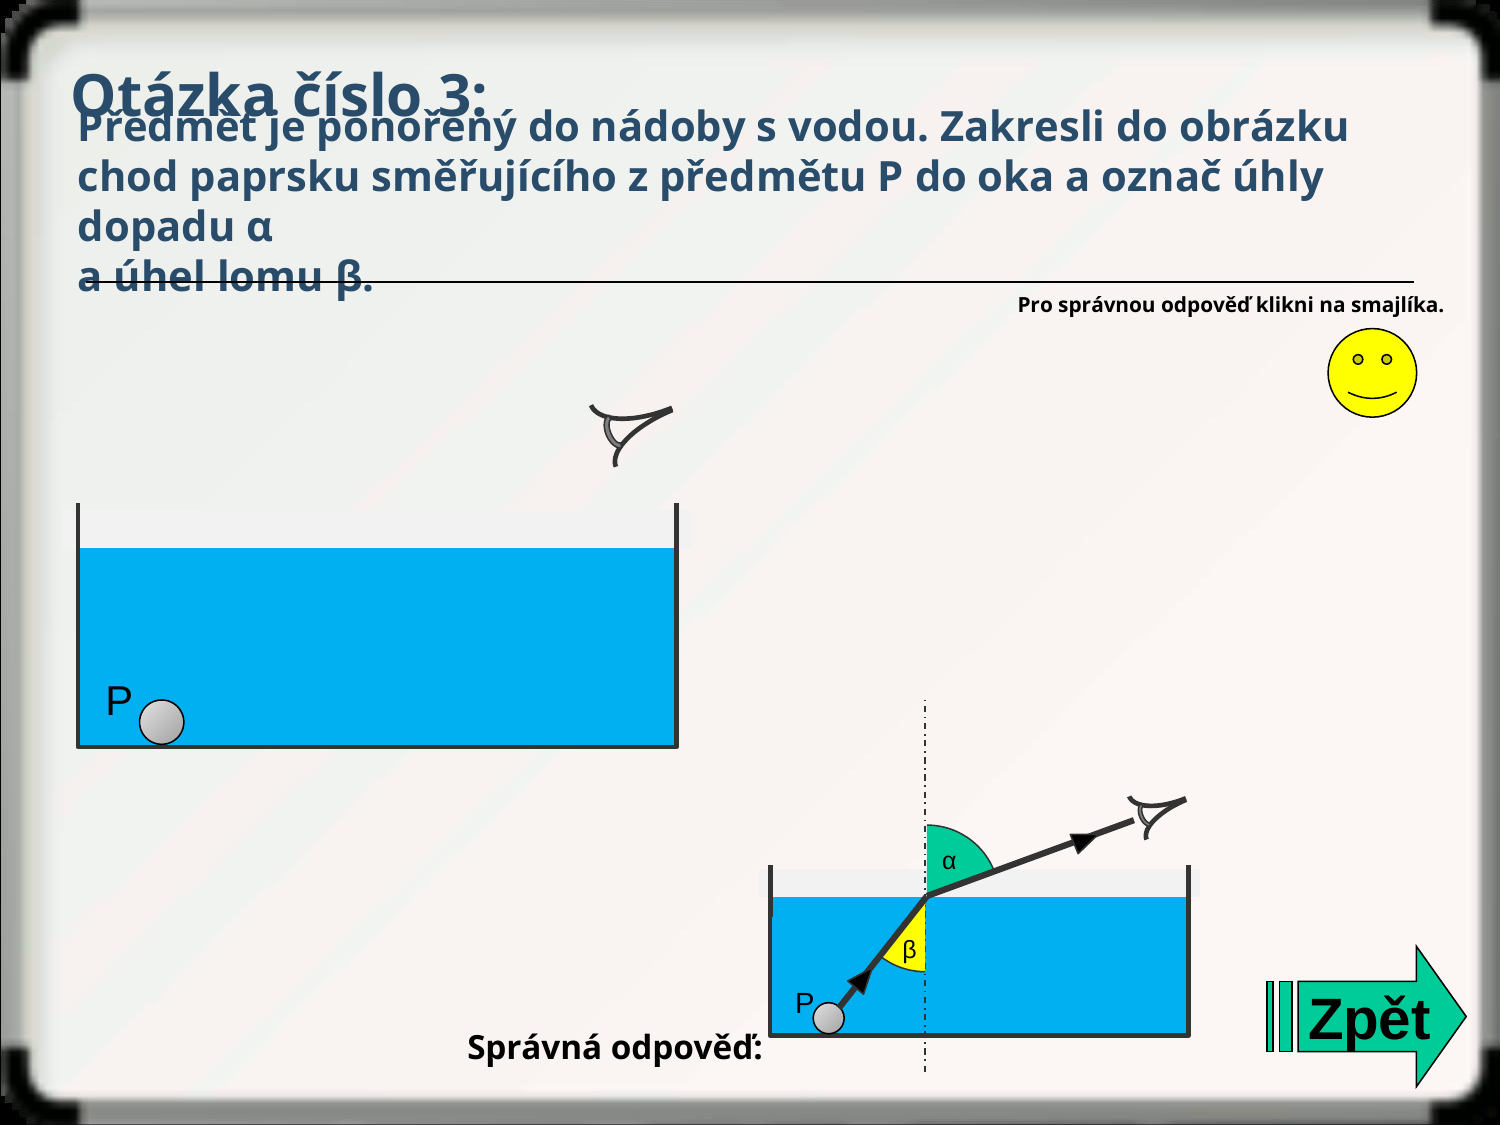

Otázka číslo 3:
Předmět je ponořený do nádoby s vodou. Zakresli do obrázku chod paprsku směřujícího z předmětu P do oka a označ úhly dopadu α
a úhel lomu β.
Pro správnou odpověď klikni na smajlíka.
P
α
β
P
Zpět
Správná odpověď: